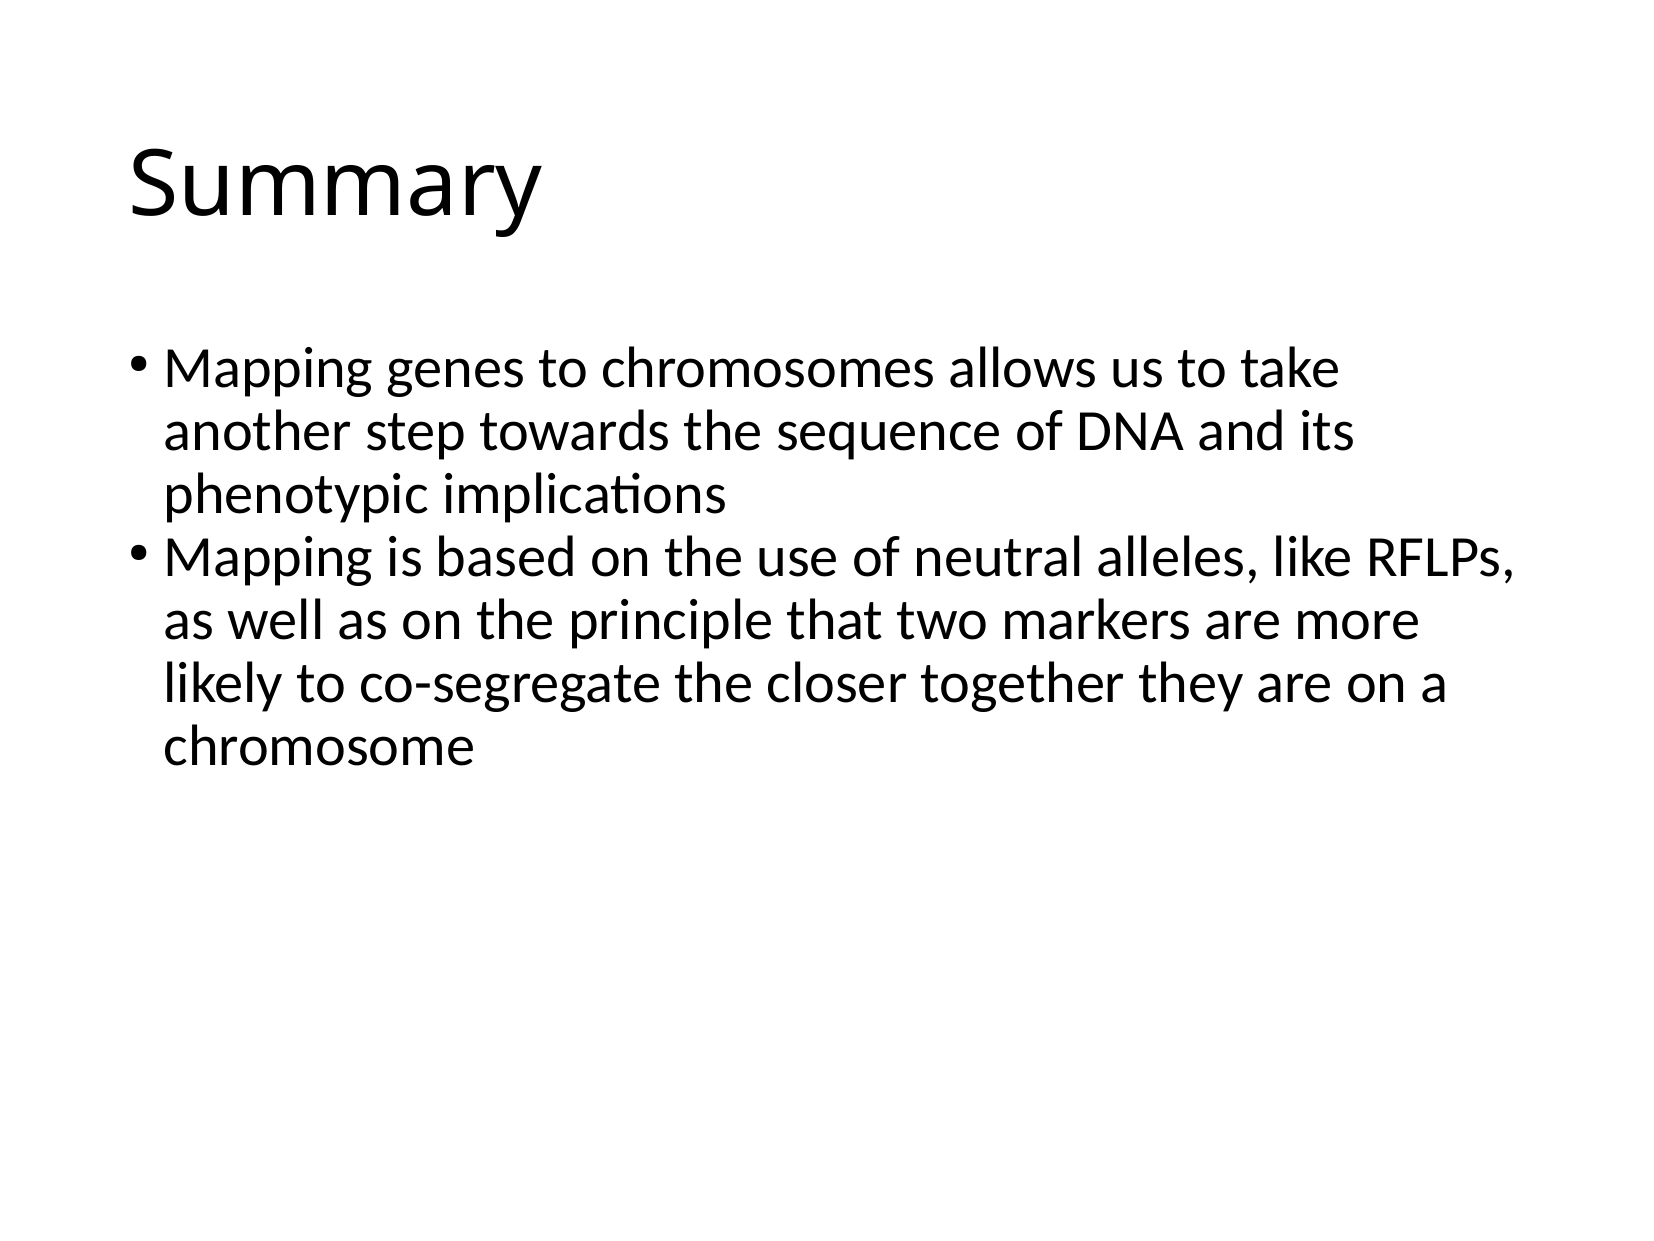

Summary
Mapping genes to chromosomes allows us to take another step towards the sequence of DNA and its phenotypic implications
Mapping is based on the use of neutral alleles, like RFLPs, as well as on the principle that two markers are more likely to co-segregate the closer together they are on a chromosome